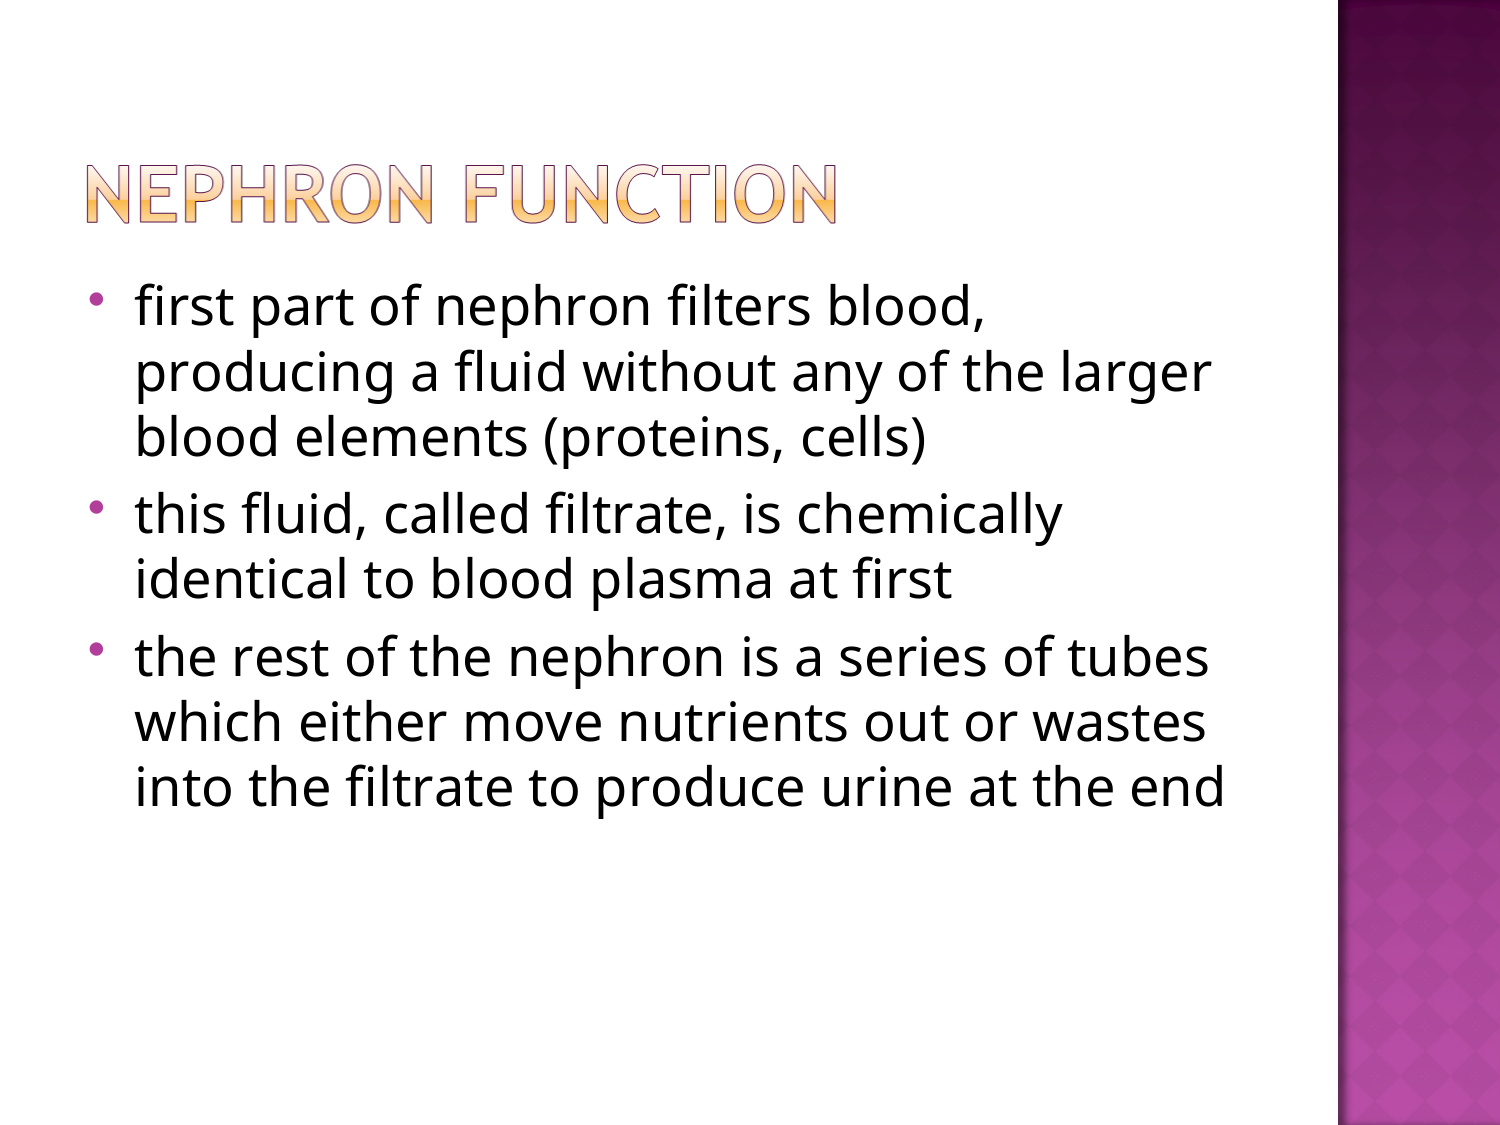

# first part of nephron filters blood, producing a fluid without any of the larger blood elements (proteins, cells)
this fluid, called filtrate, is chemically identical to blood plasma at first
the rest of the nephron is a series of tubes which either move nutrients out or wastes into the filtrate to produce urine at the end